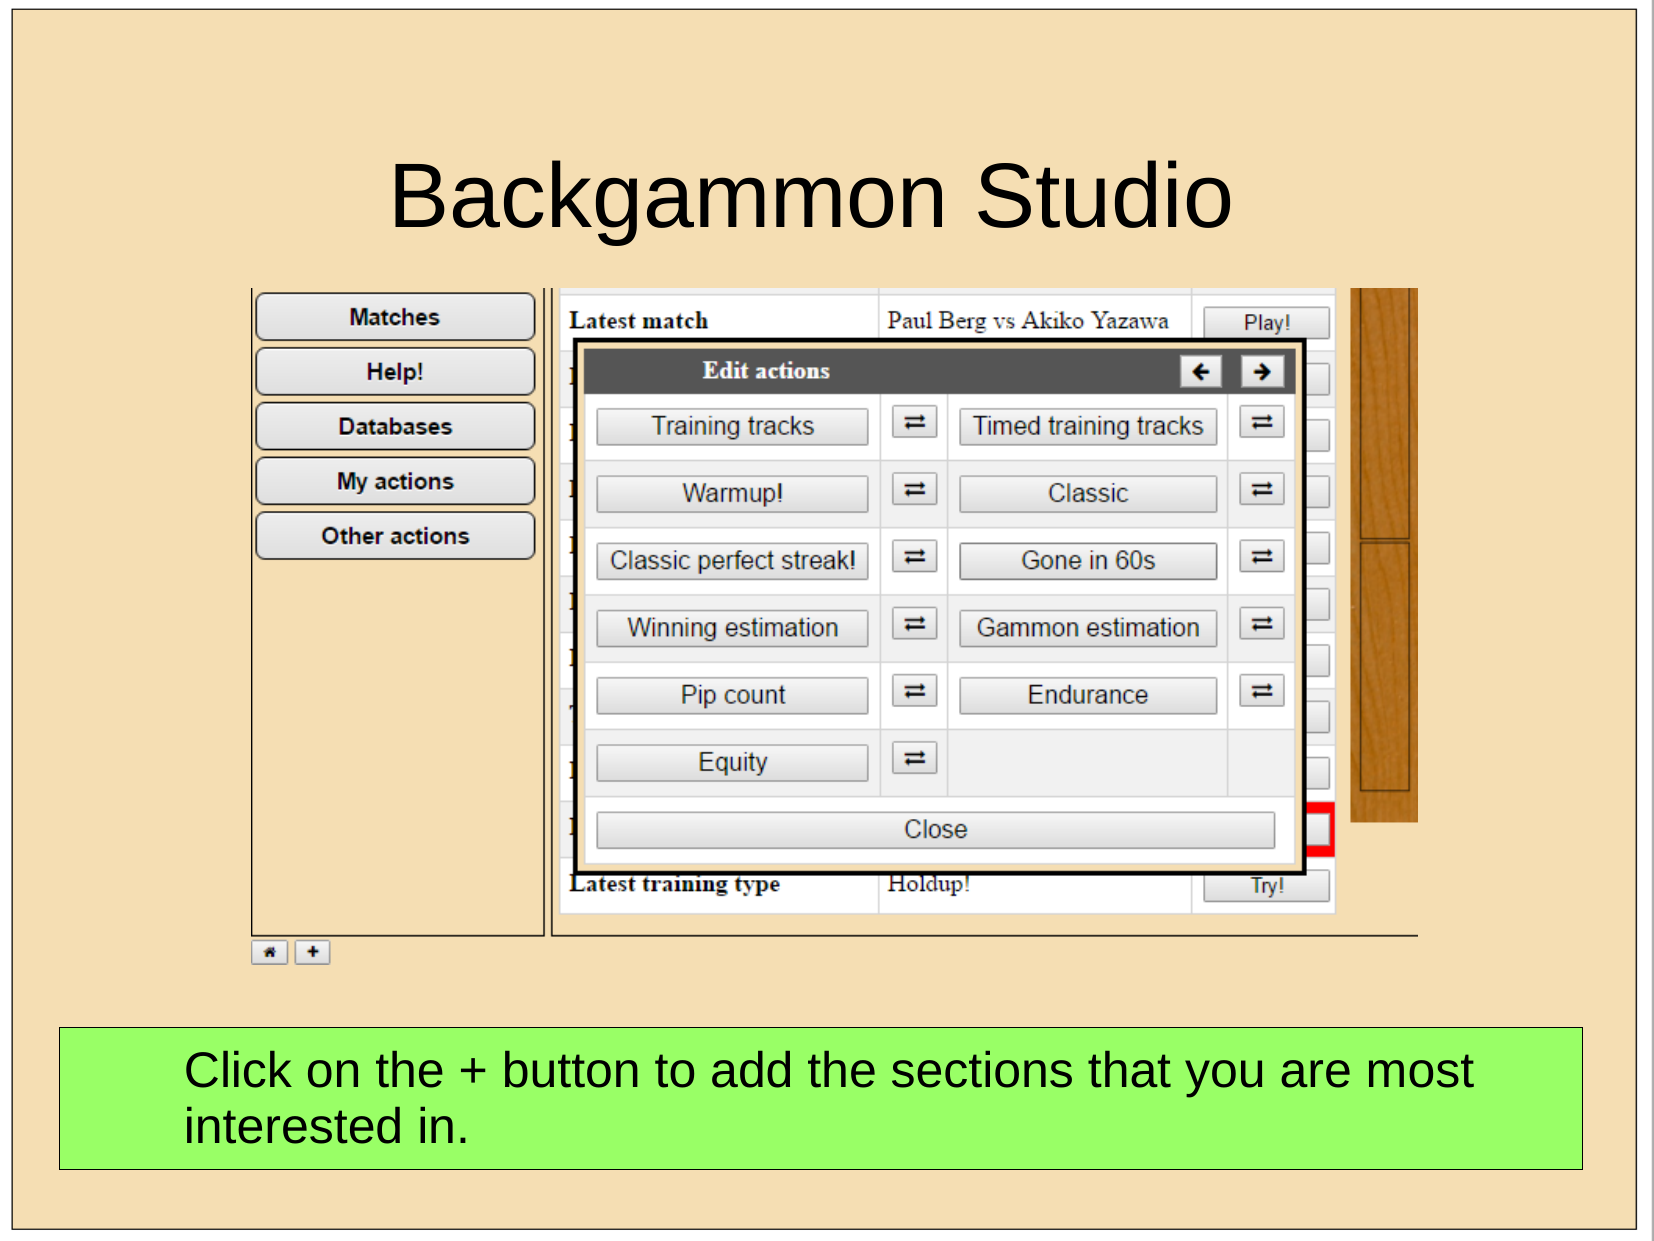

# Backgammon Studio
Click on the + button to add the sections that you are most
interested in.